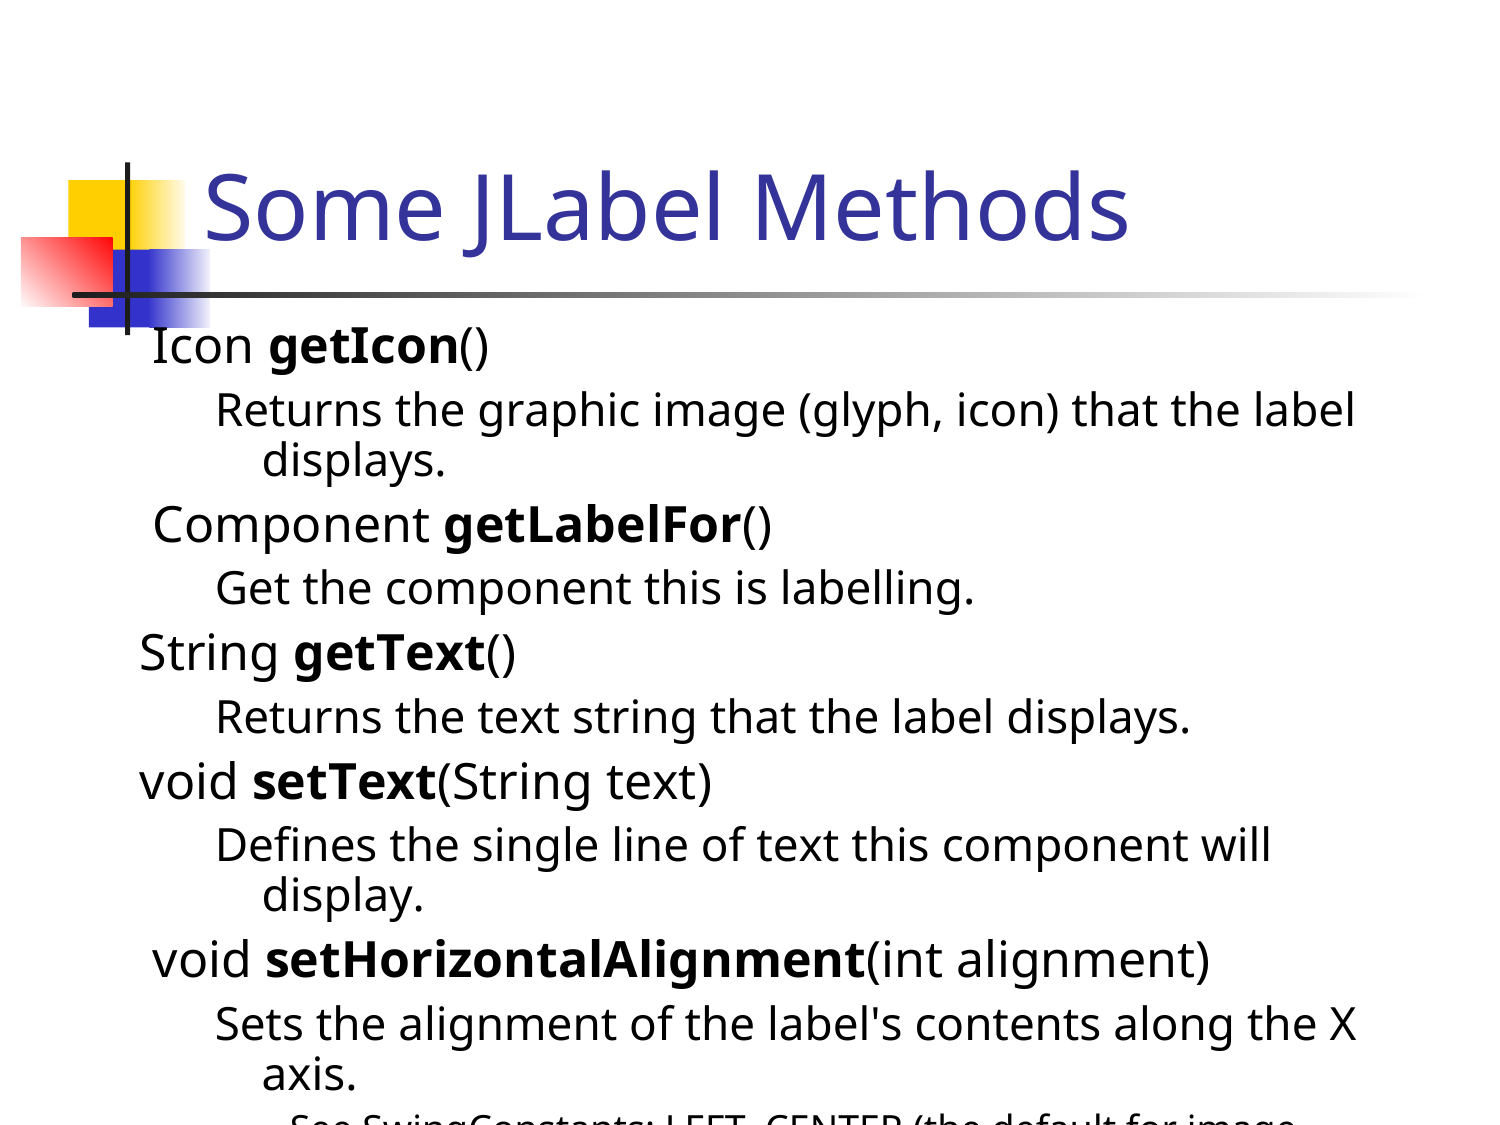

# Some JLabel Methods
 Icon getIcon()
Returns the graphic image (glyph, icon) that the label displays.
 Component getLabelFor()
Get the component this is labelling.
String getText()
Returns the text string that the label displays.
void setText(String text)
Defines the single line of text this component will display.
 void setHorizontalAlignment(int alignment)
Sets the alignment of the label's contents along the X axis.
See SwingConstants: LEFT, CENTER (the default for image-only labels), RIGHT, LEADING (the default for text-only labels) or TRAILING.